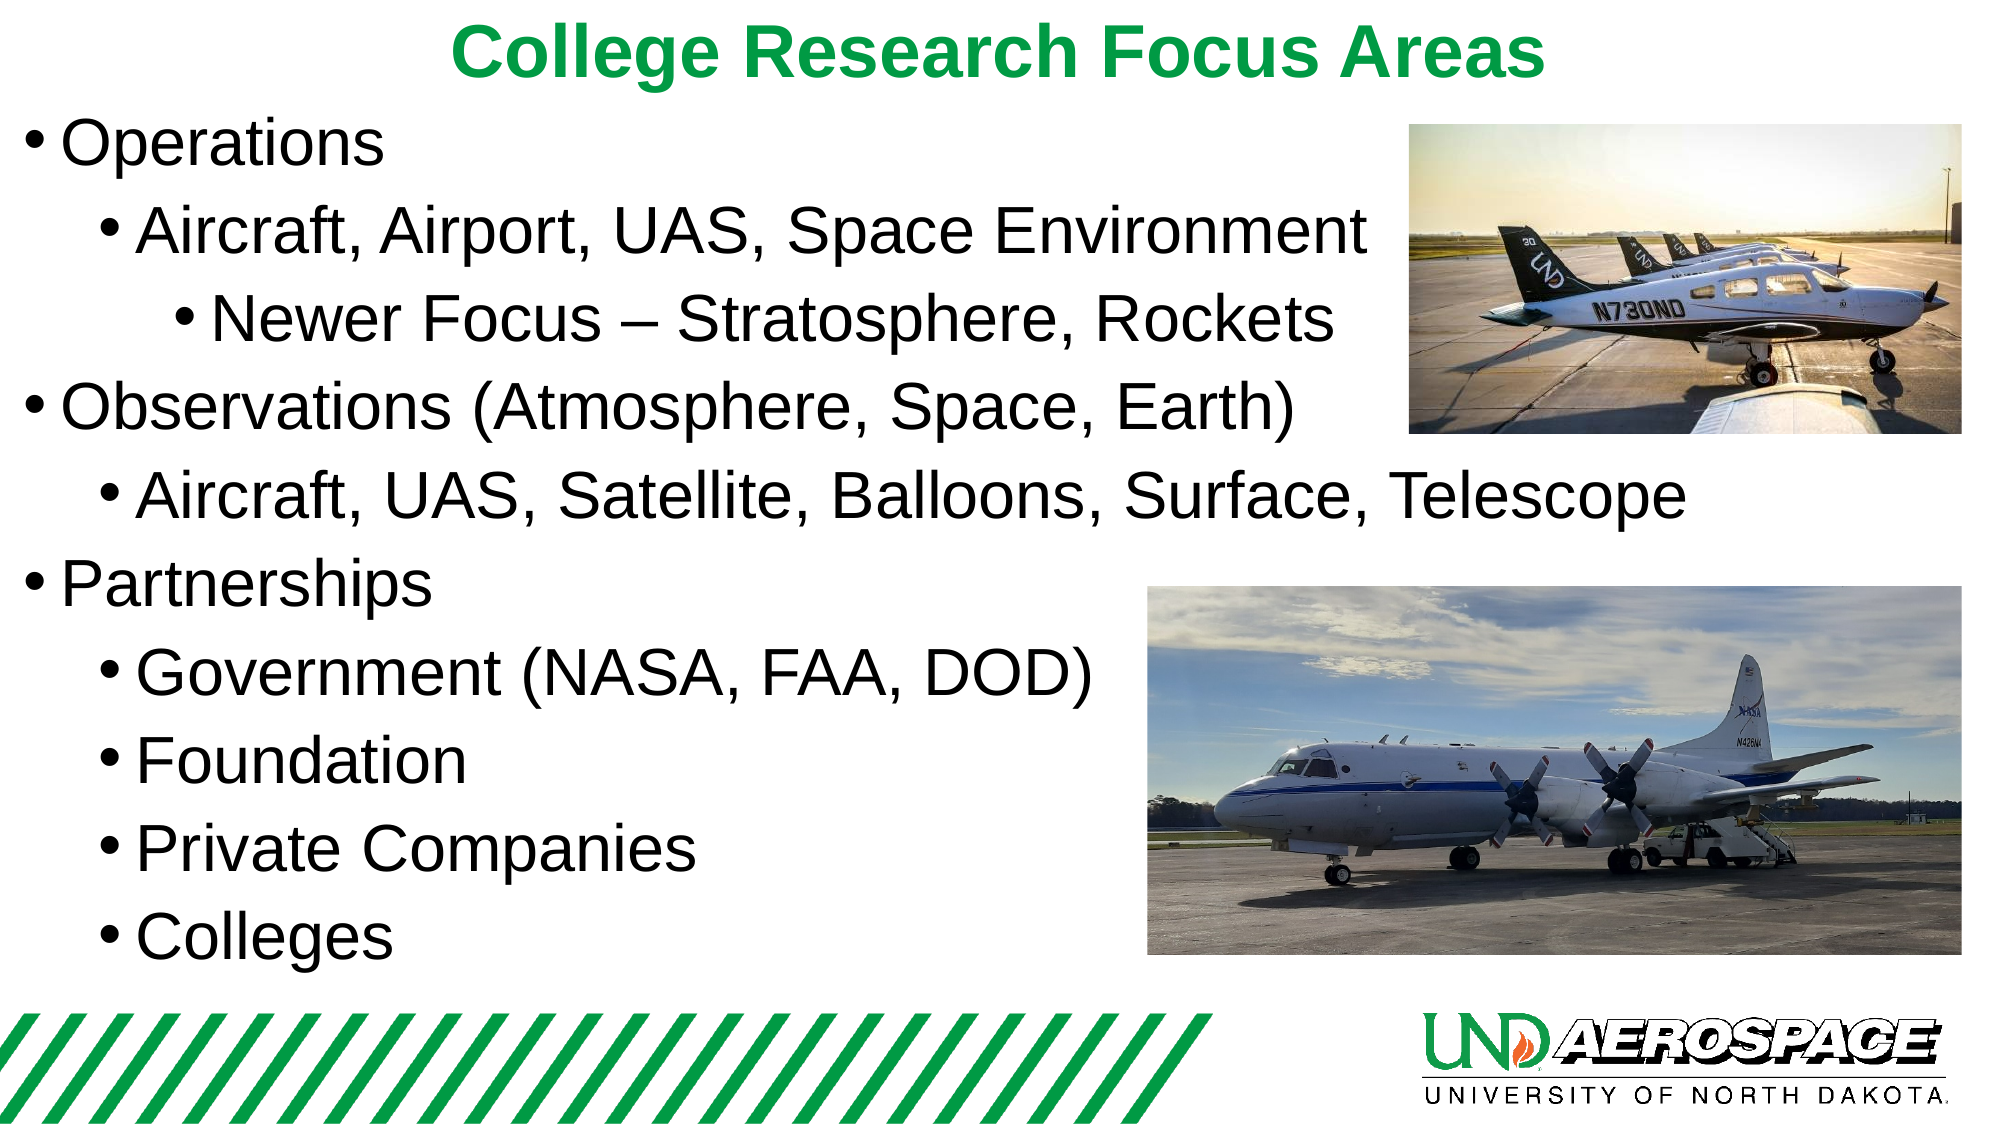

College Research Focus Areas
Operations
Aircraft, Airport, UAS, Space Environment
Newer Focus – Stratosphere, Rockets
Observations (Atmosphere, Space, Earth)
Aircraft, UAS, Satellite, Balloons, Surface, Telescope
Partnerships
Government (NASA, FAA, DOD)
Foundation
Private Companies
Colleges